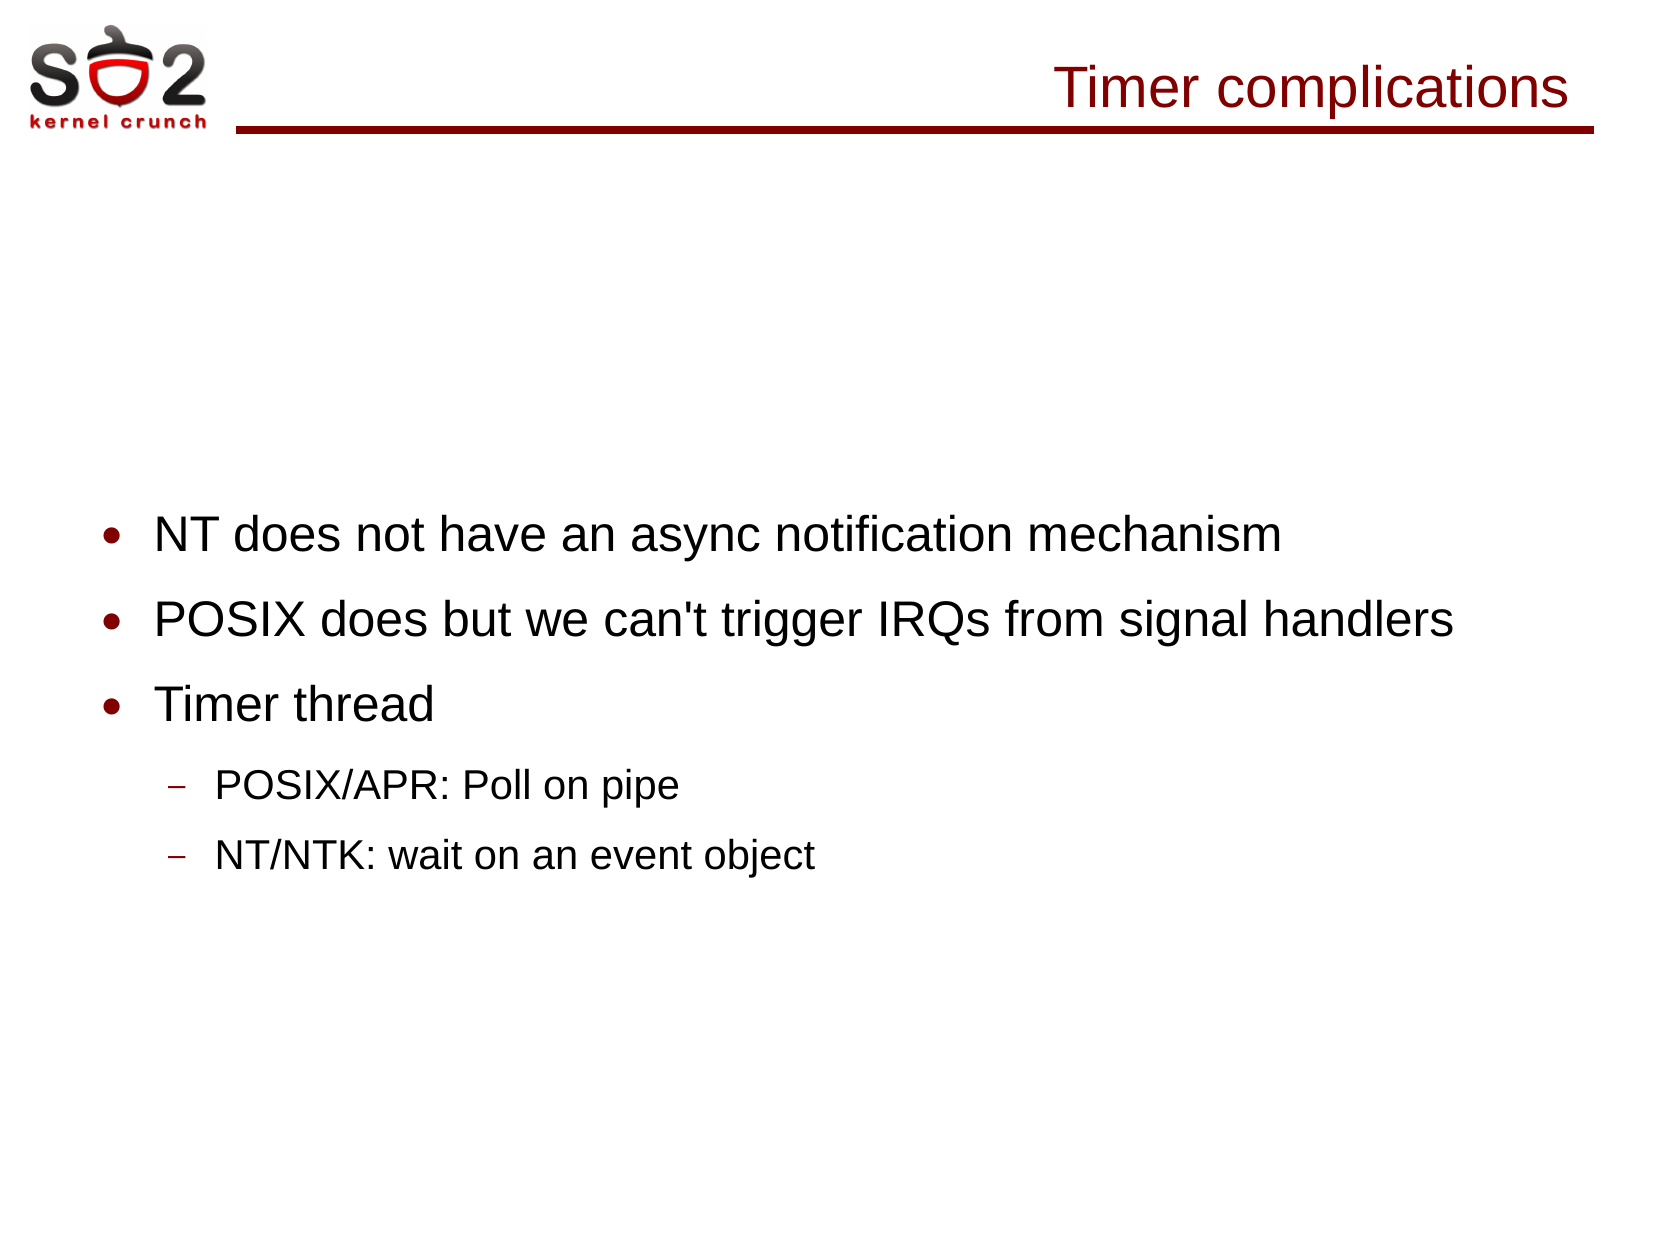

# Timer complications
NT does not have an async notification mechanism
POSIX does but we can't trigger IRQs from signal handlers
Timer thread
POSIX/APR: Poll on pipe
NT/NTK: wait on an event object